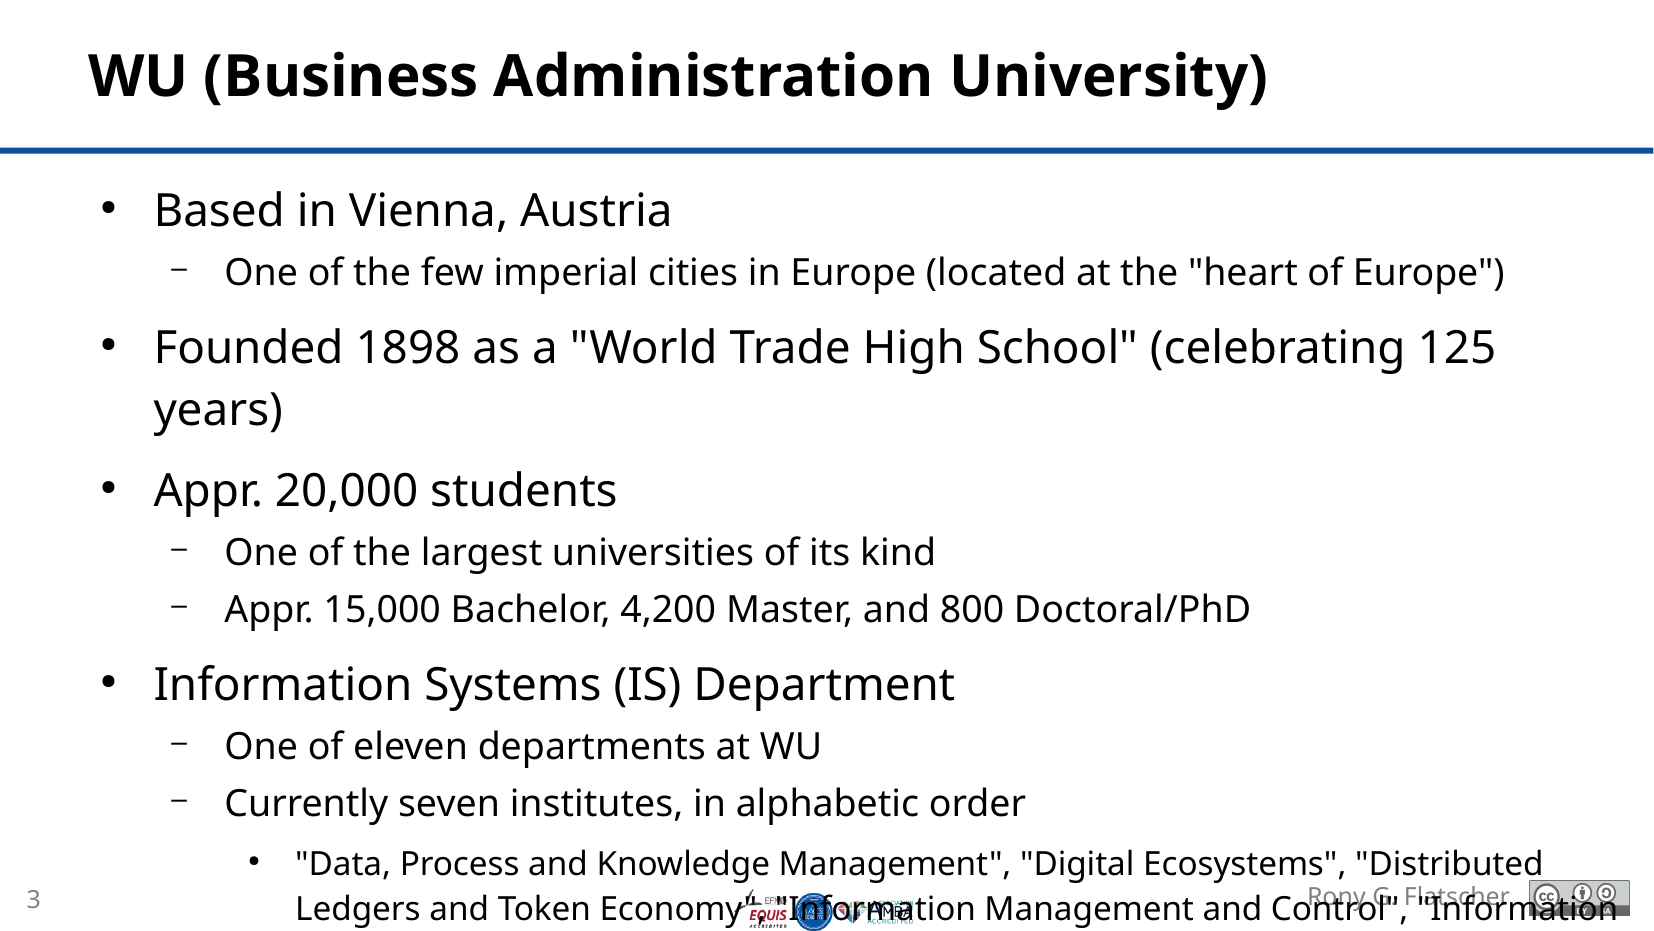

# WU (Business Administration University)
Based in Vienna, Austria
One of the few imperial cities in Europe (located at the "heart of Europe")
Founded 1898 as a "World Trade High School" (celebrating 125 years)
Appr. 20,000 students
One of the largest universities of its kind
Appr. 15,000 Bachelor, 4,200 Master, and 800 Doctoral/PhD
Information Systems (IS) Department
One of eleven departments at WU
Currently seven institutes, in alphabetic order
"Data, Process and Knowledge Management", "Digital Ecosystems", "Distributed Ledgers and Token Economy", "Information Management and Control", "Information Systems and New Media", "Information Systems and Society", "Production Management"